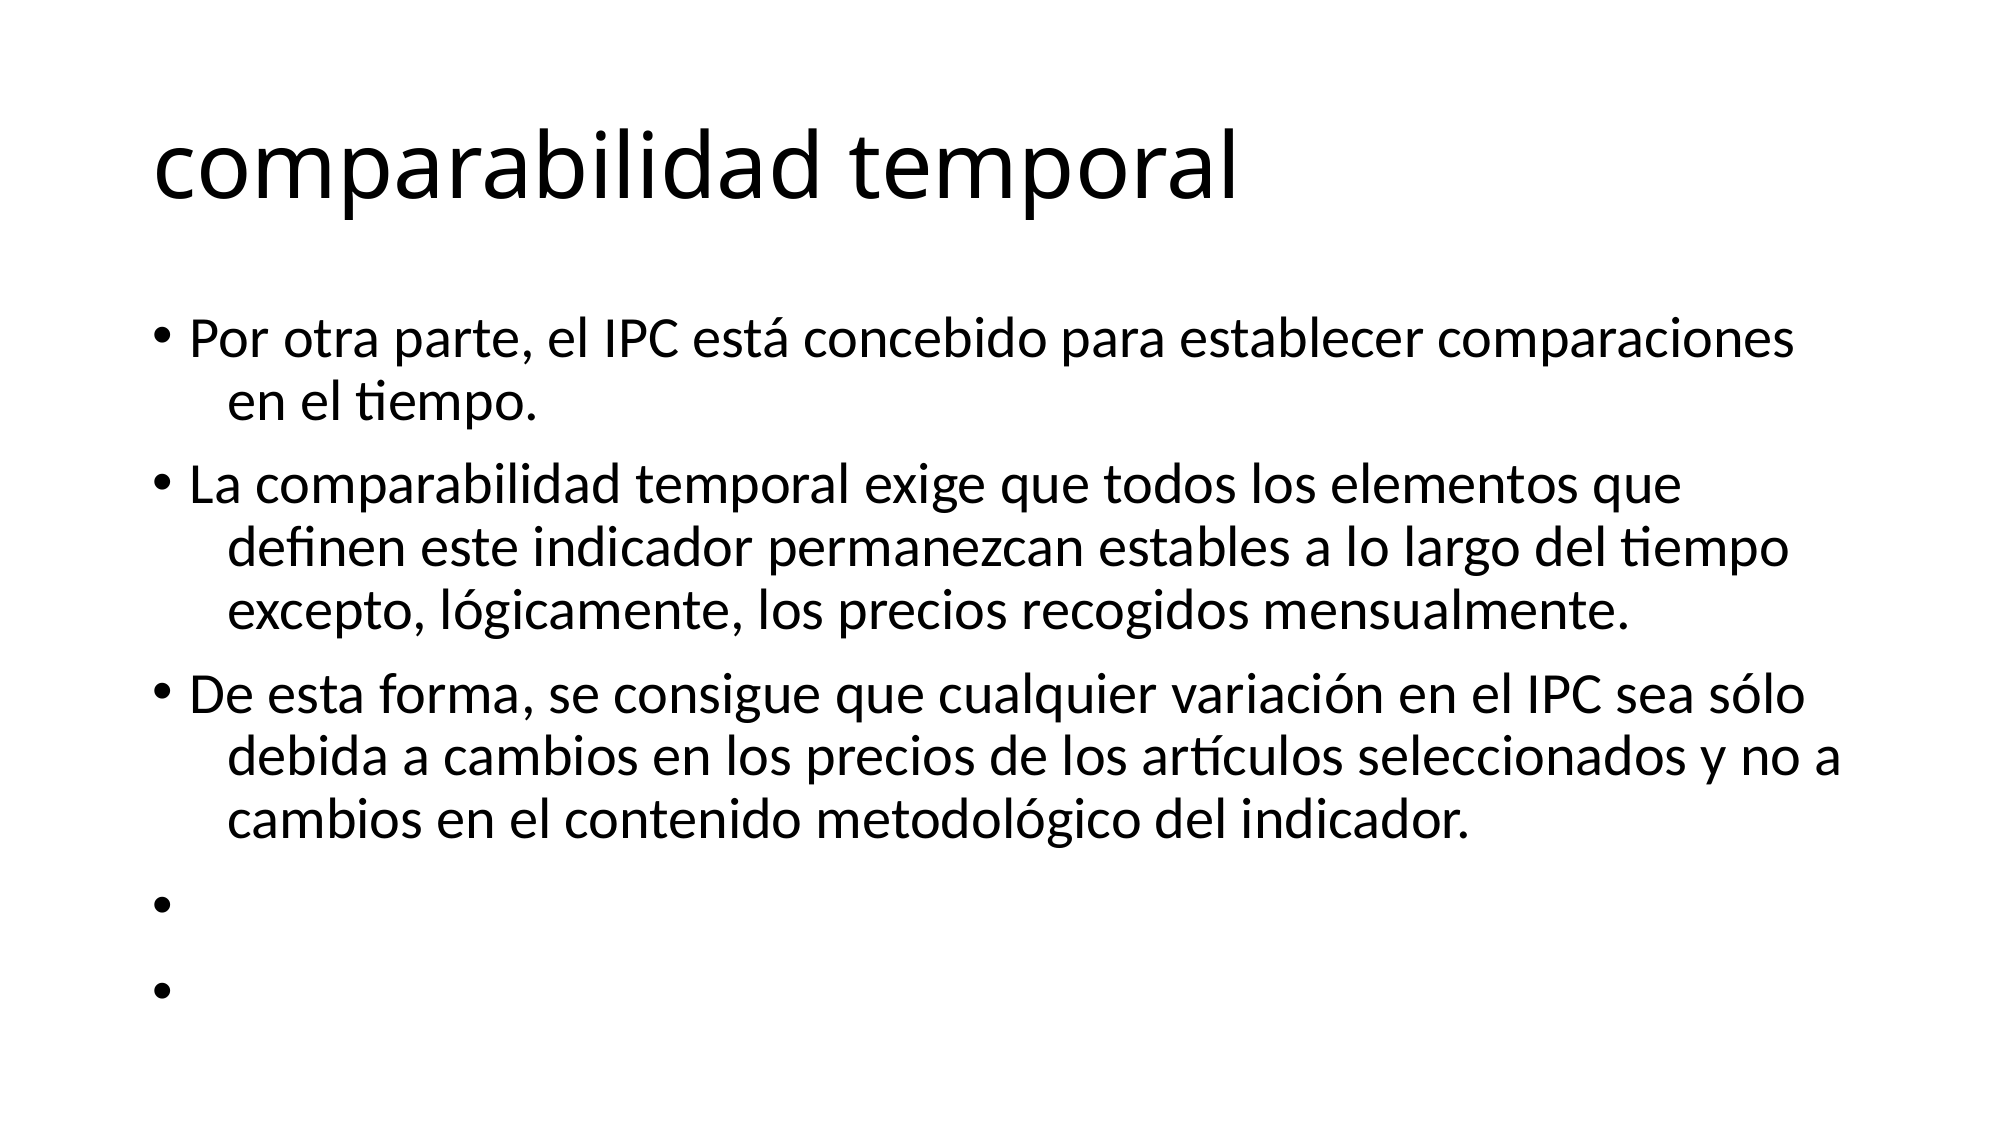

# comparabilidad temporal
Por otra parte, el IPC está concebido para establecer comparaciones en el tiempo.
La comparabilidad temporal exige que todos los elementos que definen este indicador permanezcan estables a lo largo del tiempo excepto, lógicamente, los precios recogidos mensualmente.
De esta forma, se consigue que cualquier variación en el IPC sea sólo debida a cambios en los precios de los artículos seleccionados y no a cambios en el contenido metodológico del indicador.